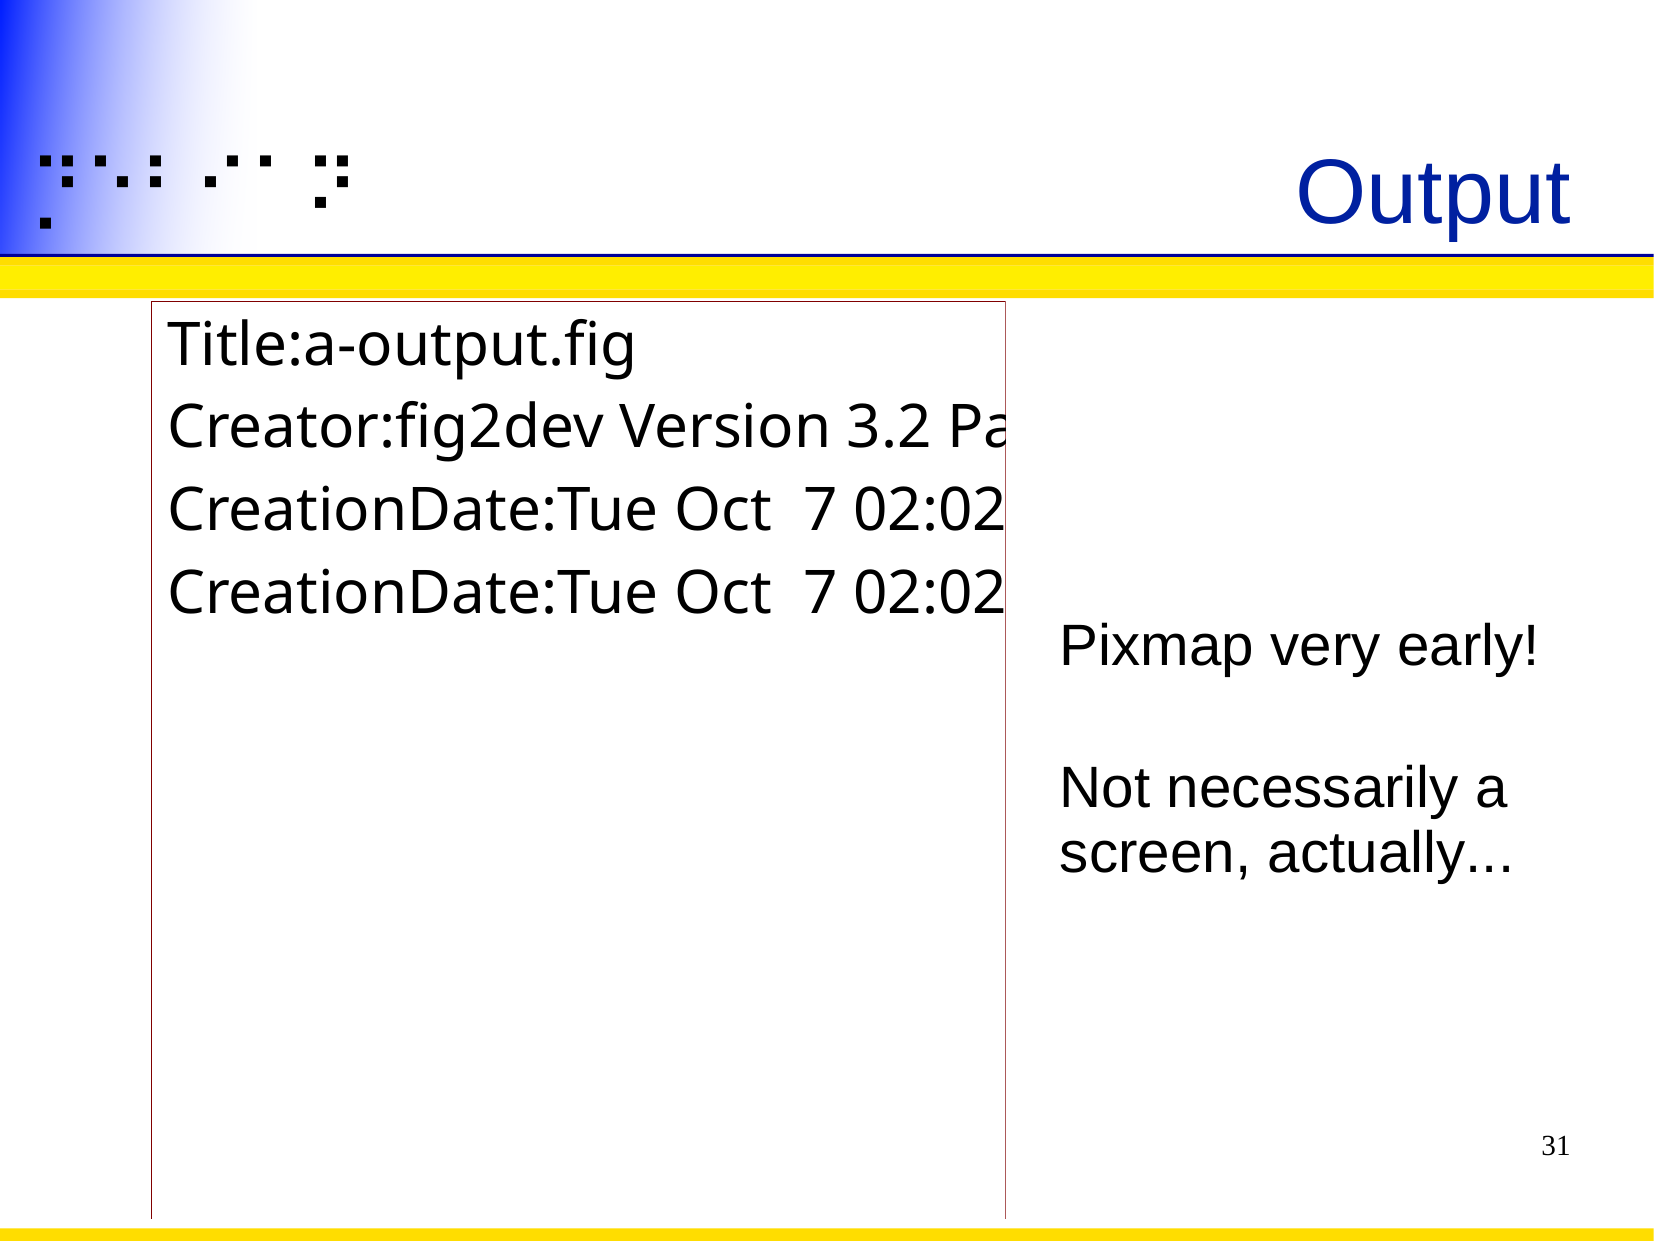

# Output
Pixmap very early!
Not necessarily a screen, actually...
31